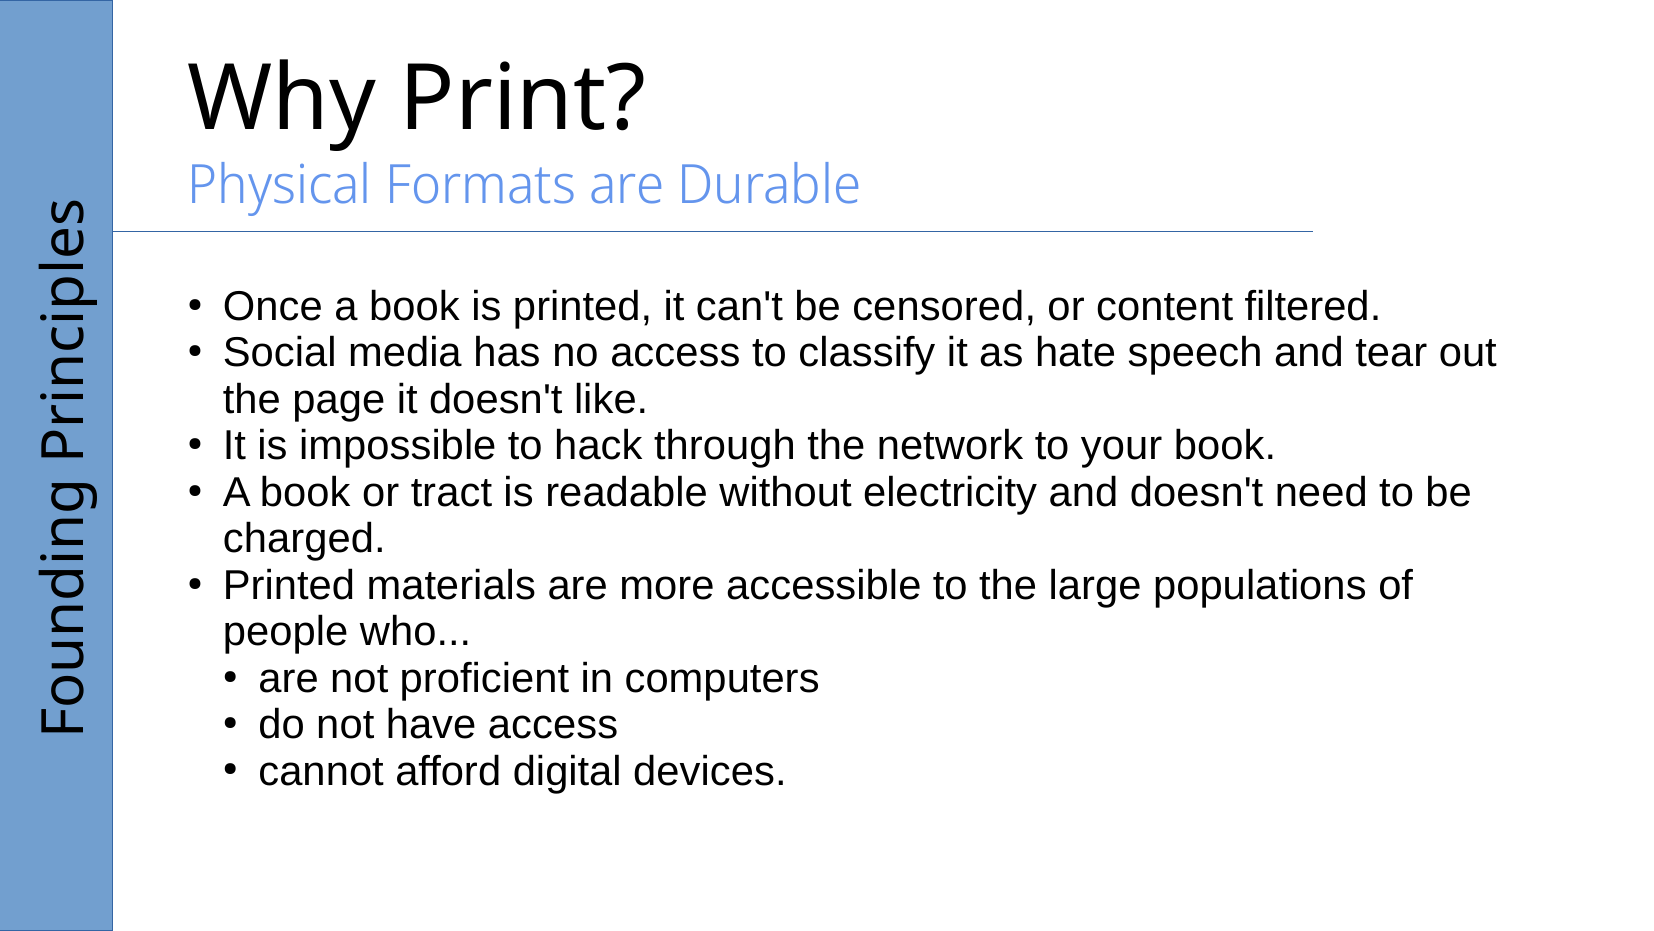

# Why Print?
Physical Formats are Durable
Once a book is printed, it can't be censored, or content filtered.
Social media has no access to classify it as hate speech and tear out the page it doesn't like.
It is impossible to hack through the network to your book.
A book or tract is readable without electricity and doesn't need to be charged.
Printed materials are more accessible to the large populations of people who...
are not proficient in computers
do not have access
cannot afford digital devices.
Founding Principles